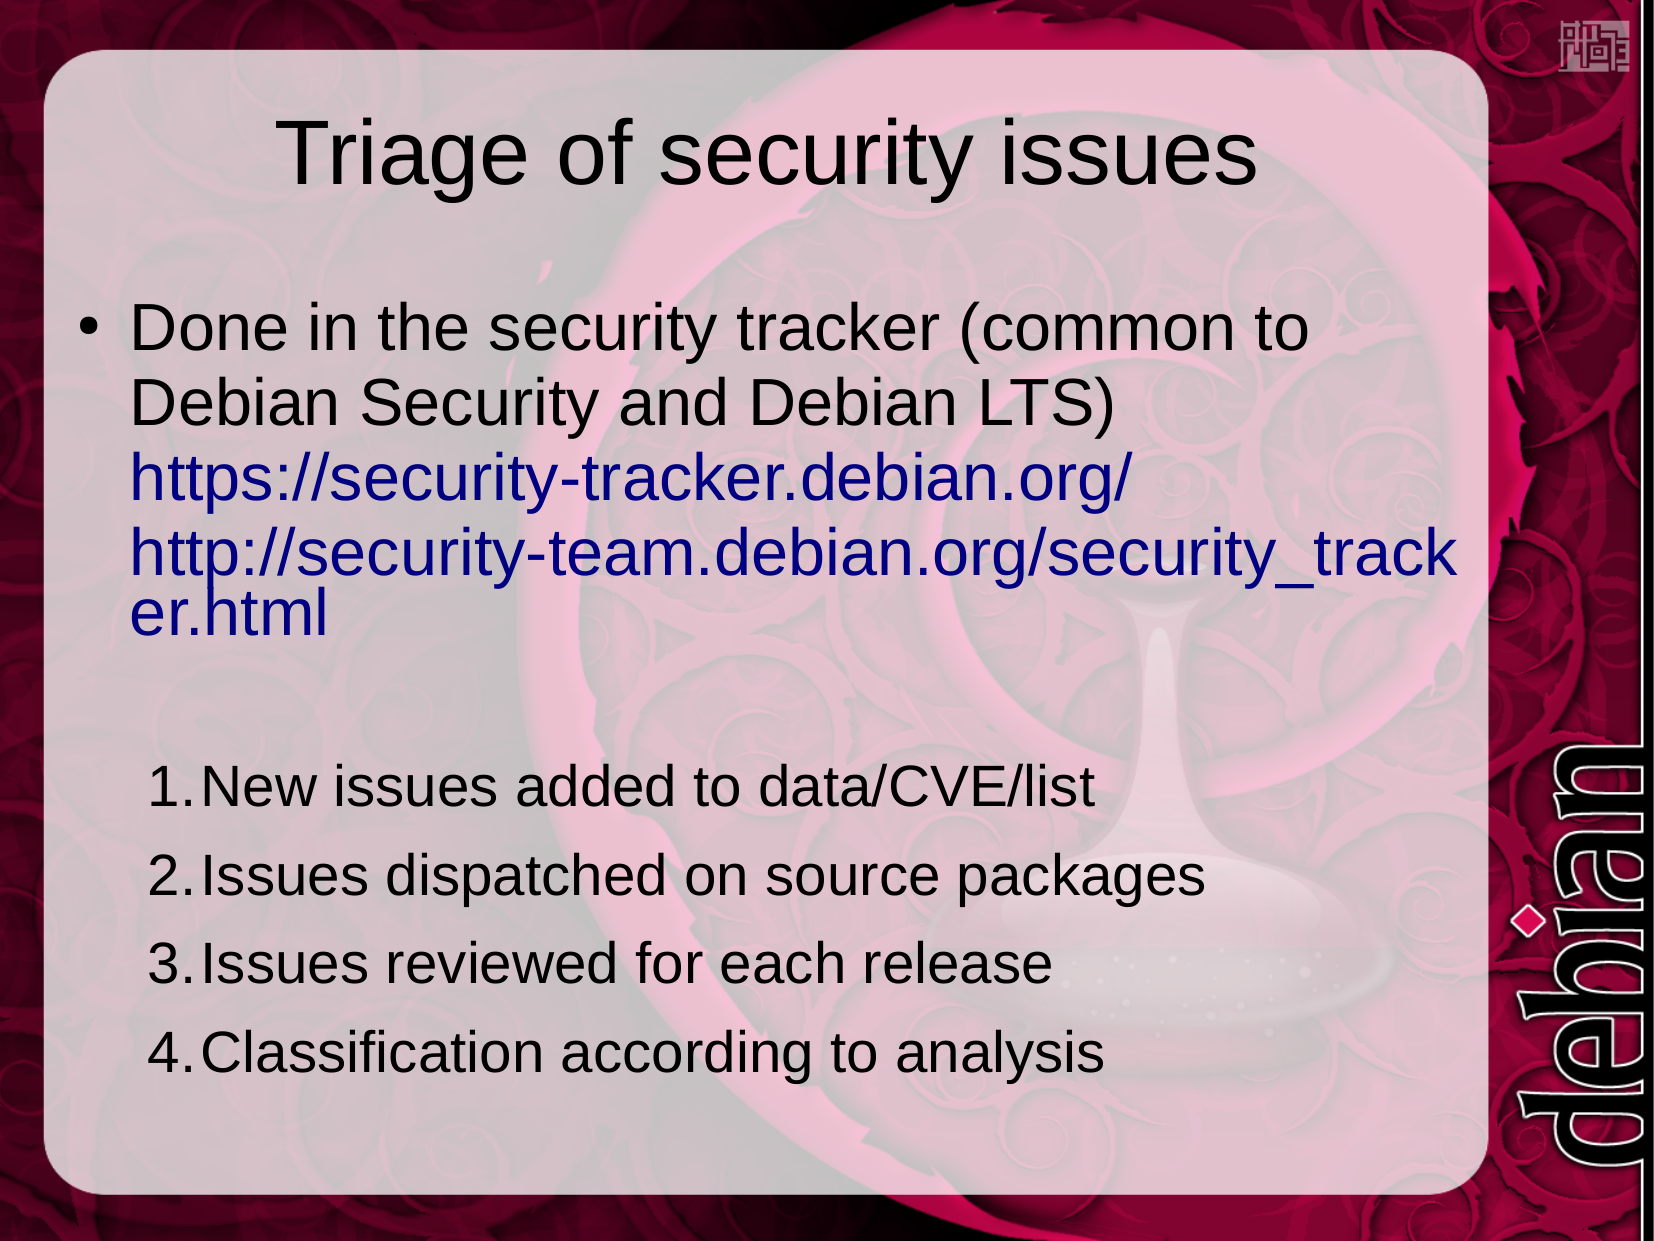

# Triage of security issues
Done in the security tracker (common to Debian Security and Debian LTS)
https://security-tracker.debian.org/
http://security-team.debian.org/security_tracker.html
New issues added to data/CVE/list
Issues dispatched on source packages
Issues reviewed for each release
Classification according to analysis